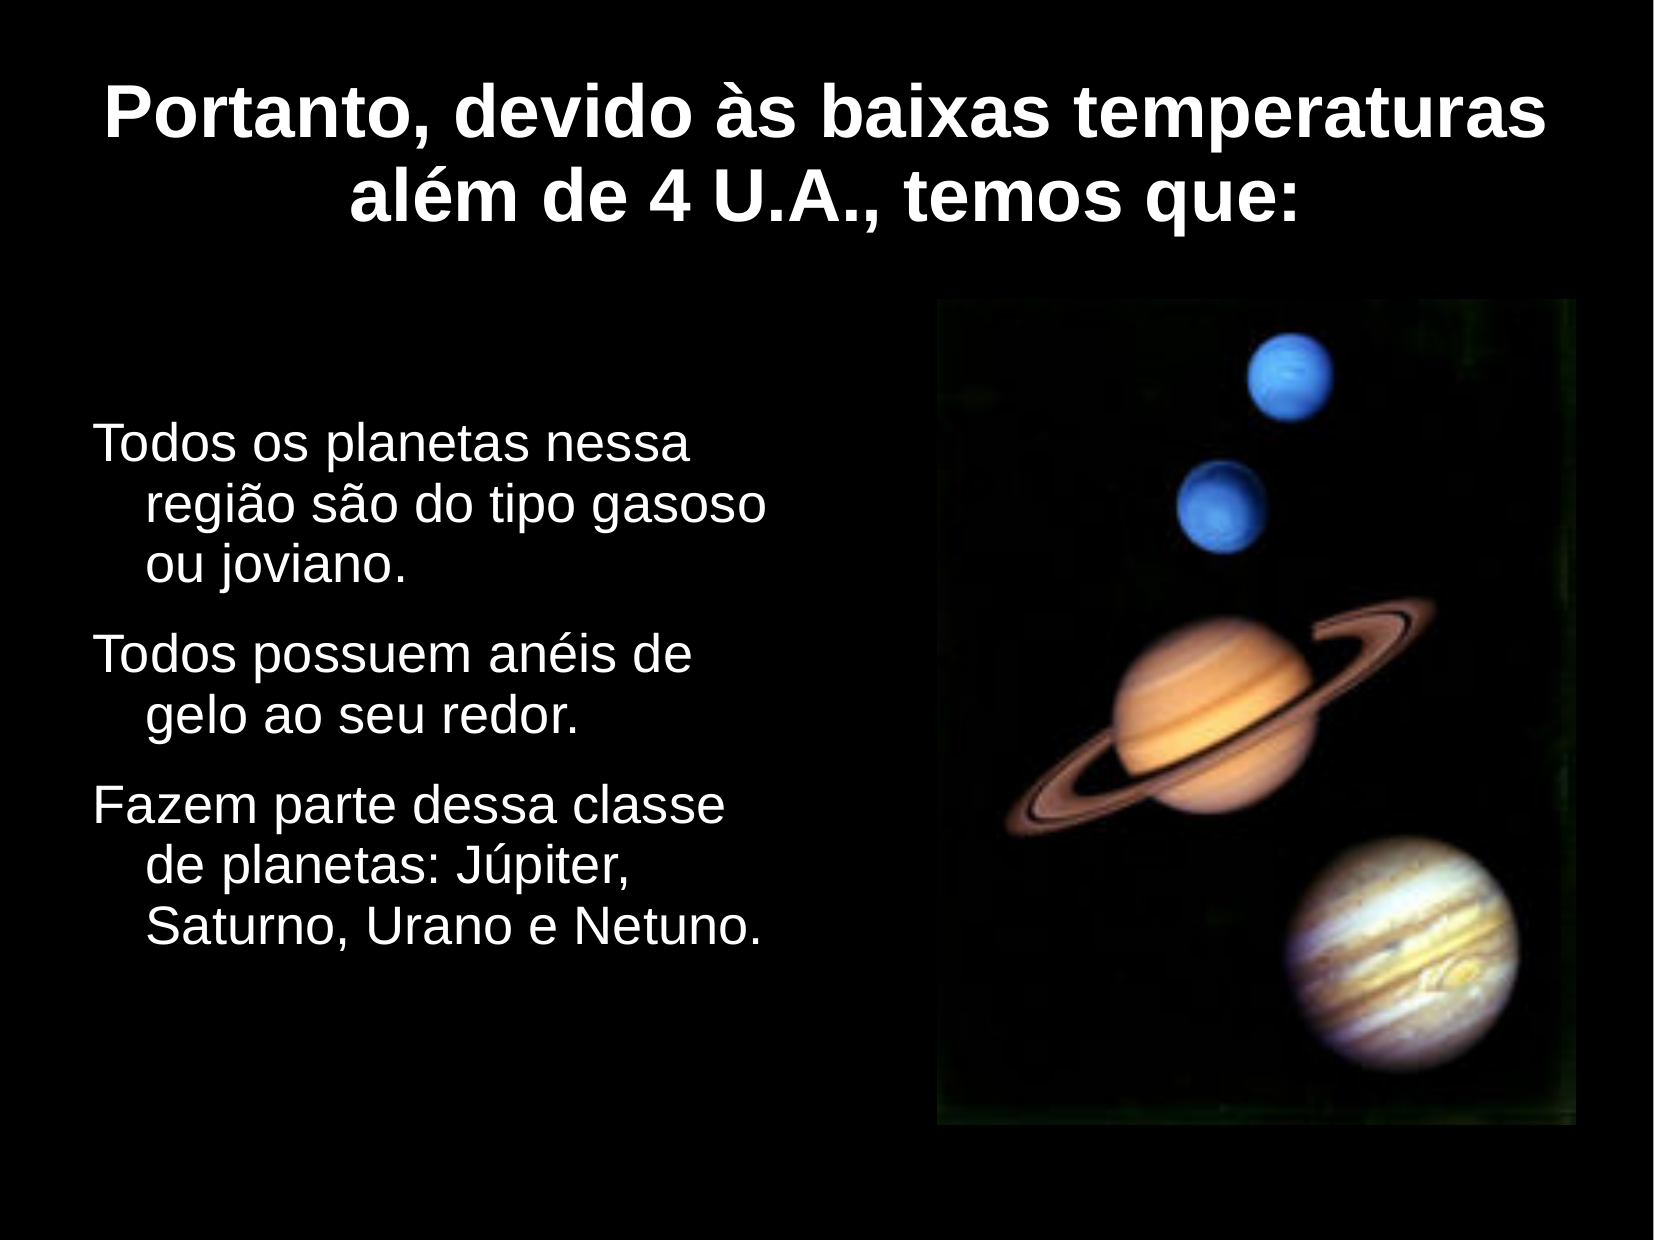

# Portanto, devido às baixas temperaturas além de 4 U.A., temos que:
Todos os planetas nessa região são do tipo gasoso ou joviano.
Todos possuem anéis de gelo ao seu redor.
Fazem parte dessa classe de planetas: Júpiter, Saturno, Urano e Netuno.